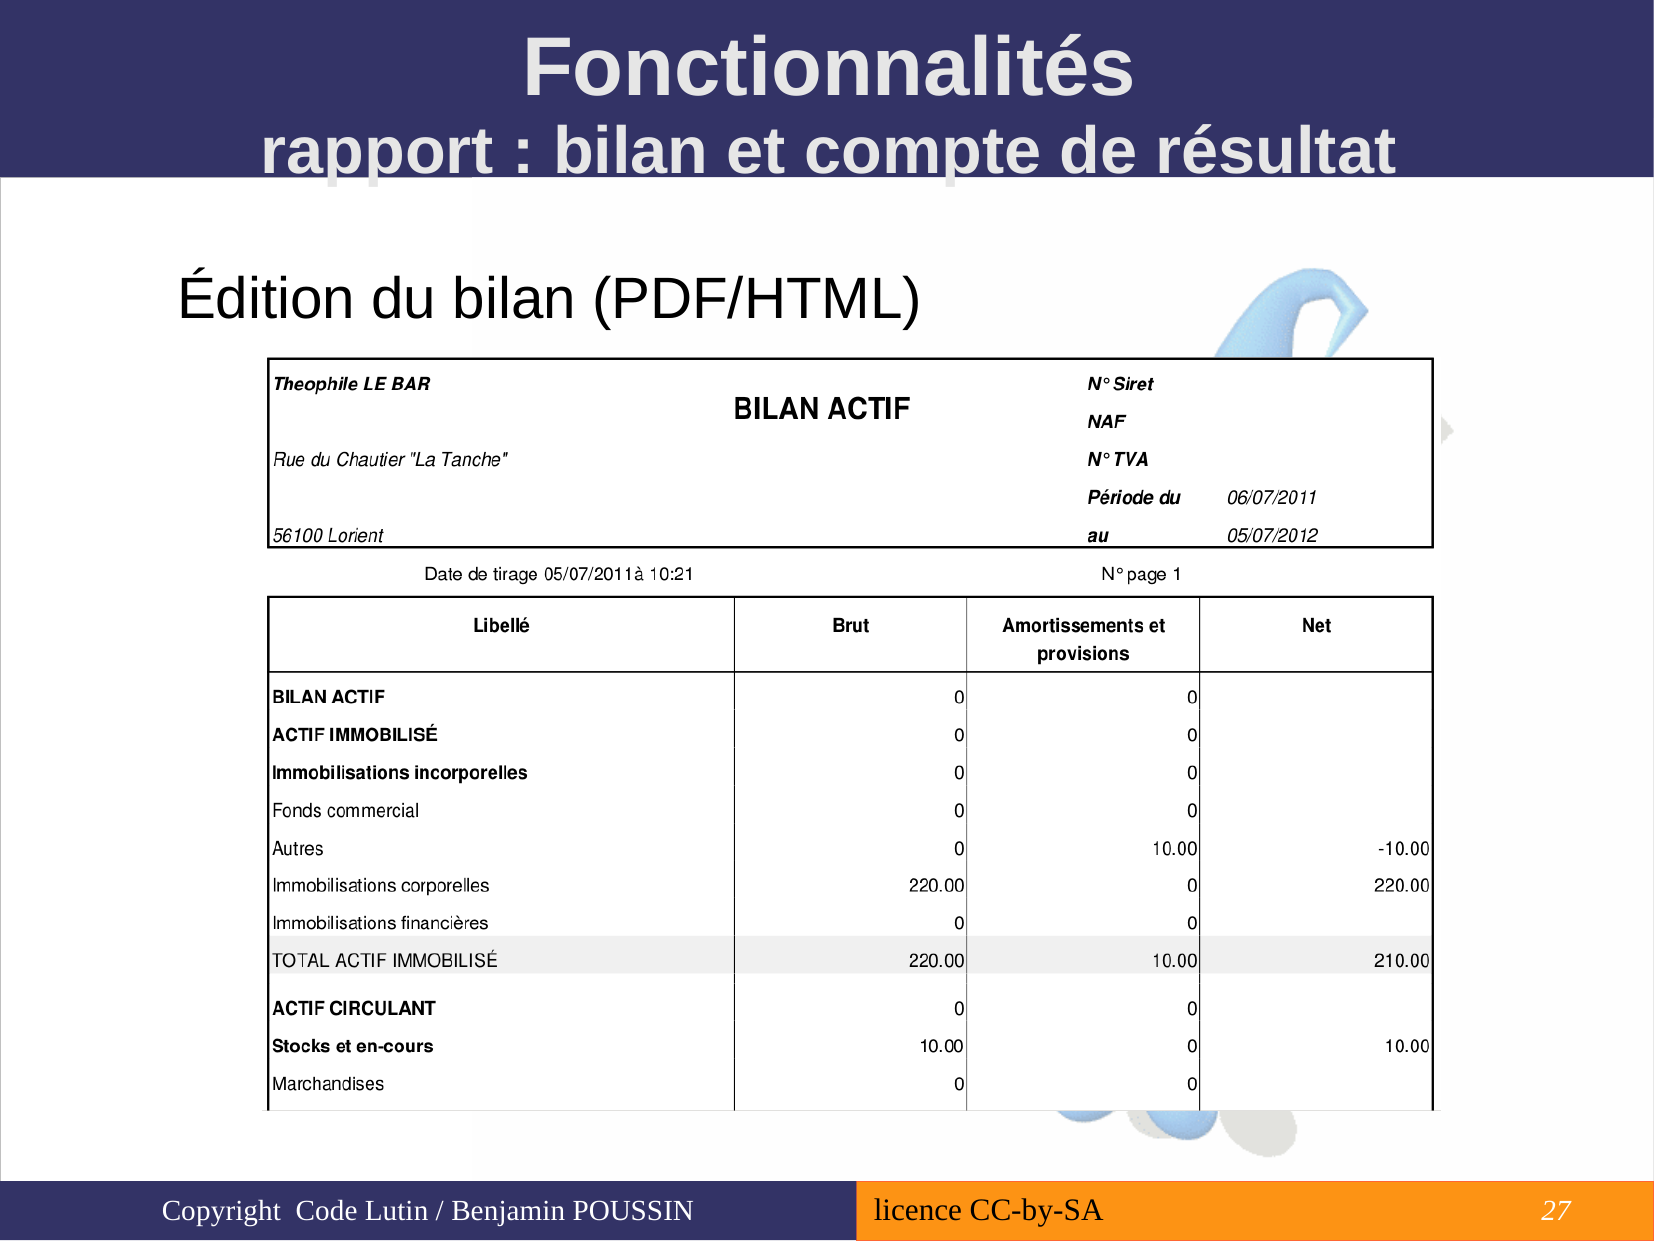

# Fonctionnalités rapport : bilan et compte de résultat
Édition du bilan (PDF/HTML)
27